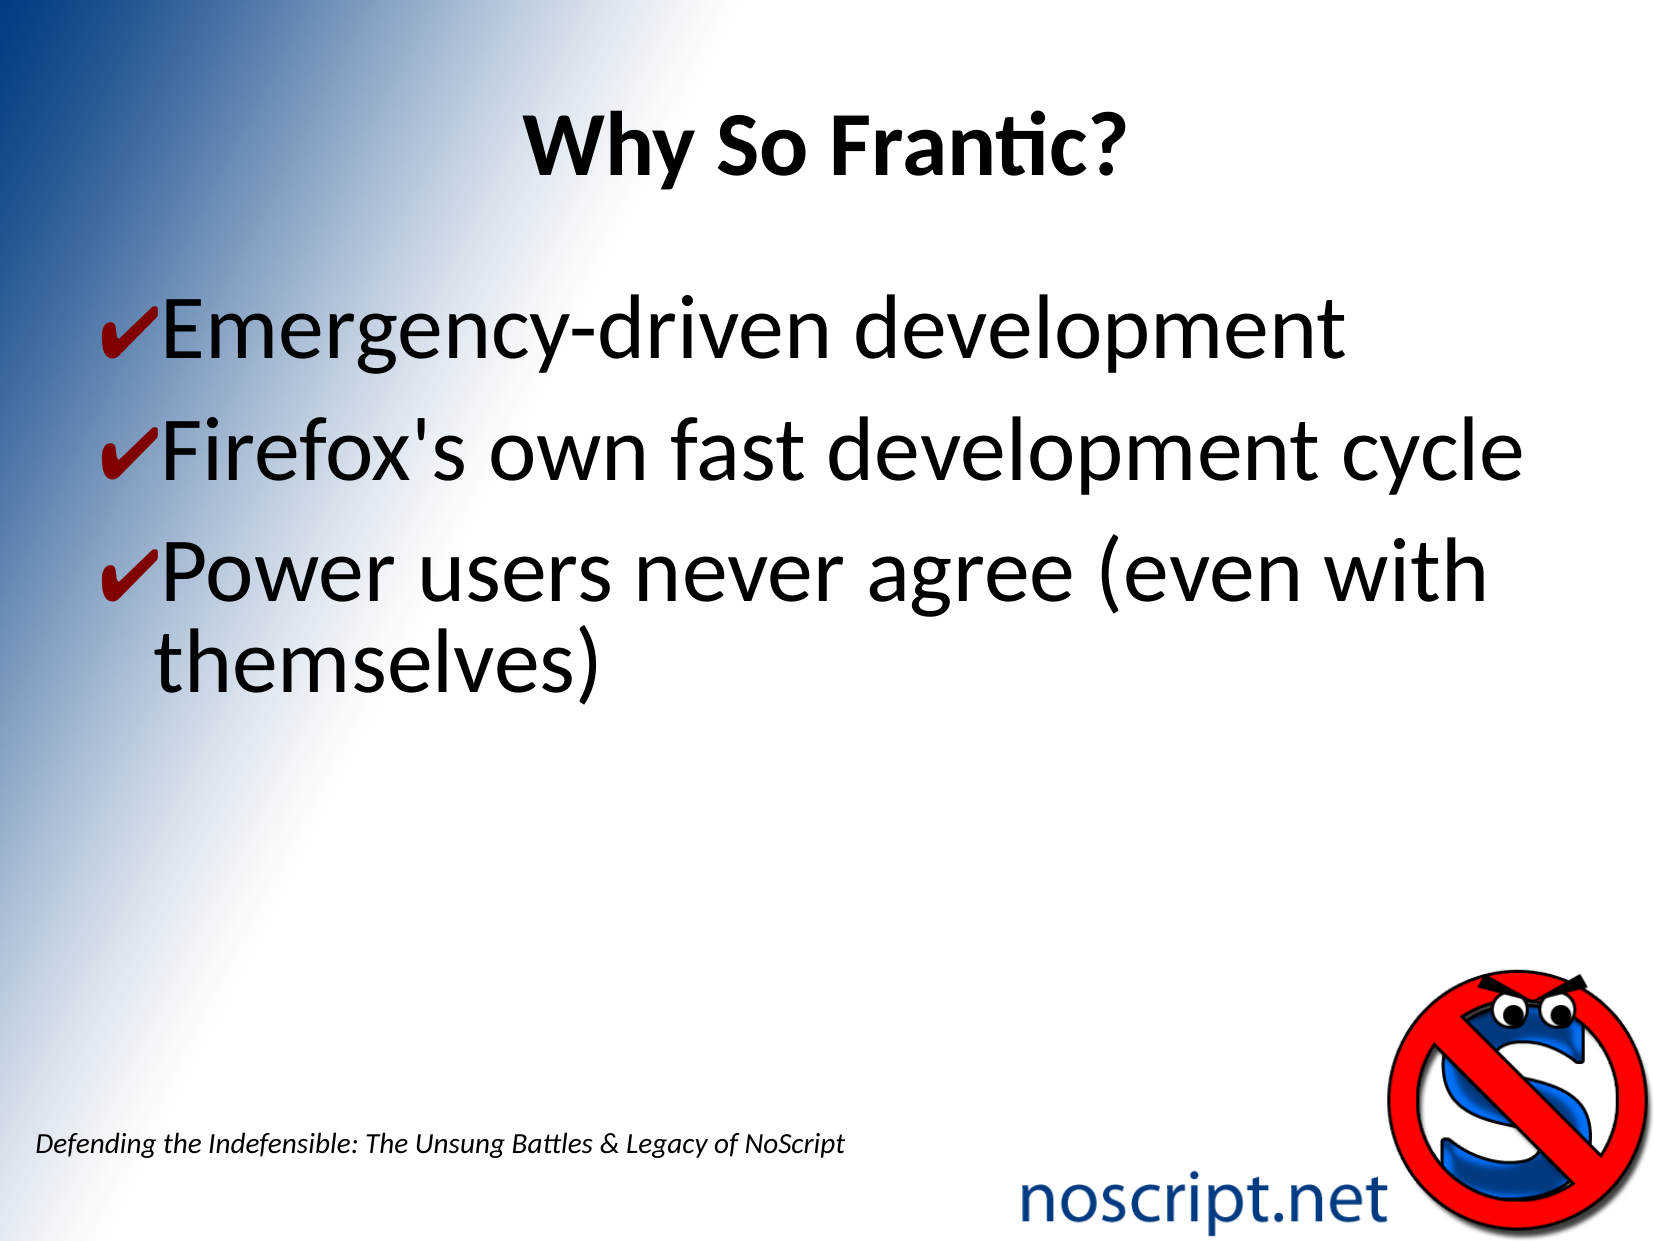

# Why So Frantic?
Emergency-driven development
Firefox's own fast development cycle
Power users never agree (even with themselves)
Defending the Indefensible: The Unsung Battles & Legacy of NoScript